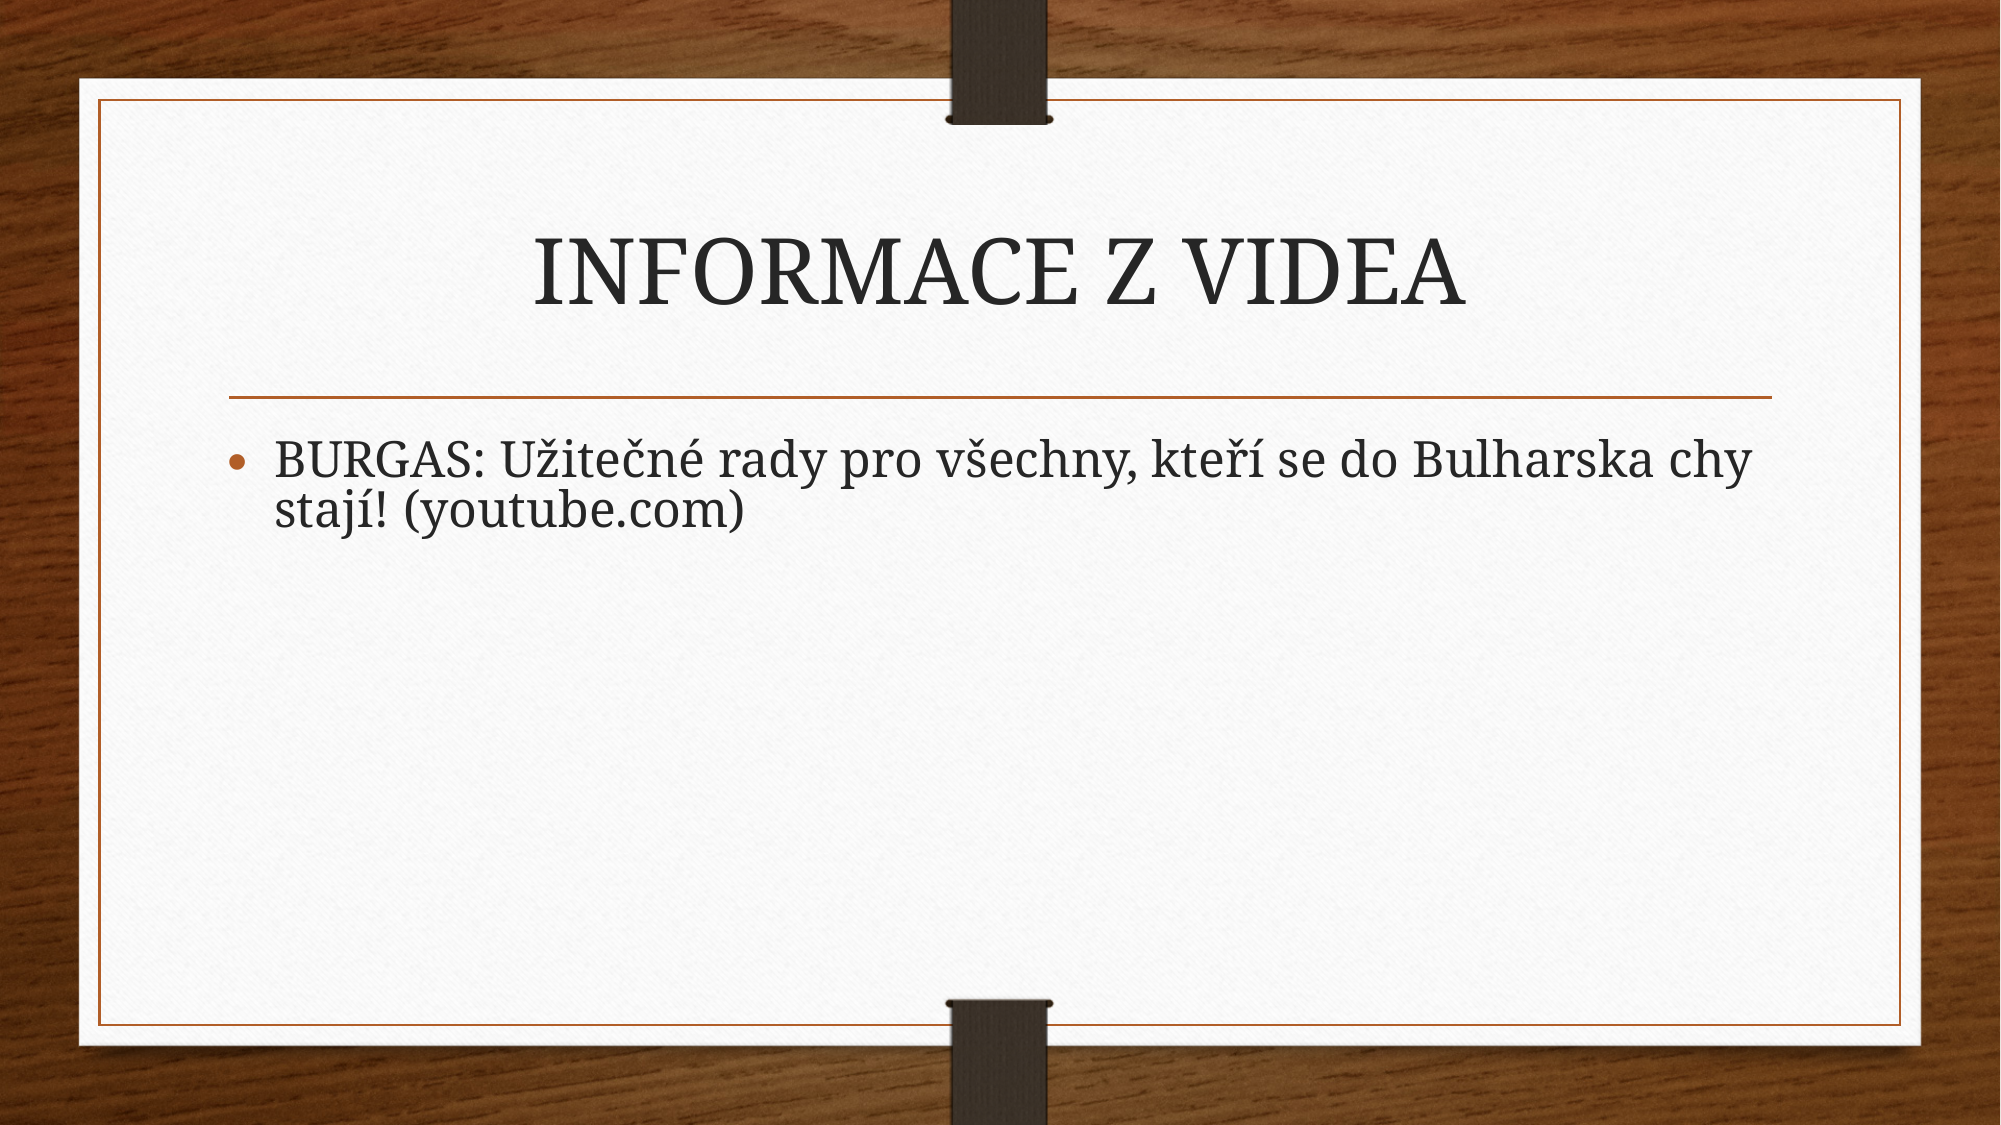

# INFORMACE Z VIDEA
BURGAS: Užitečné rady pro všechny, kteří se do Bulharska chystají! (youtube.com)